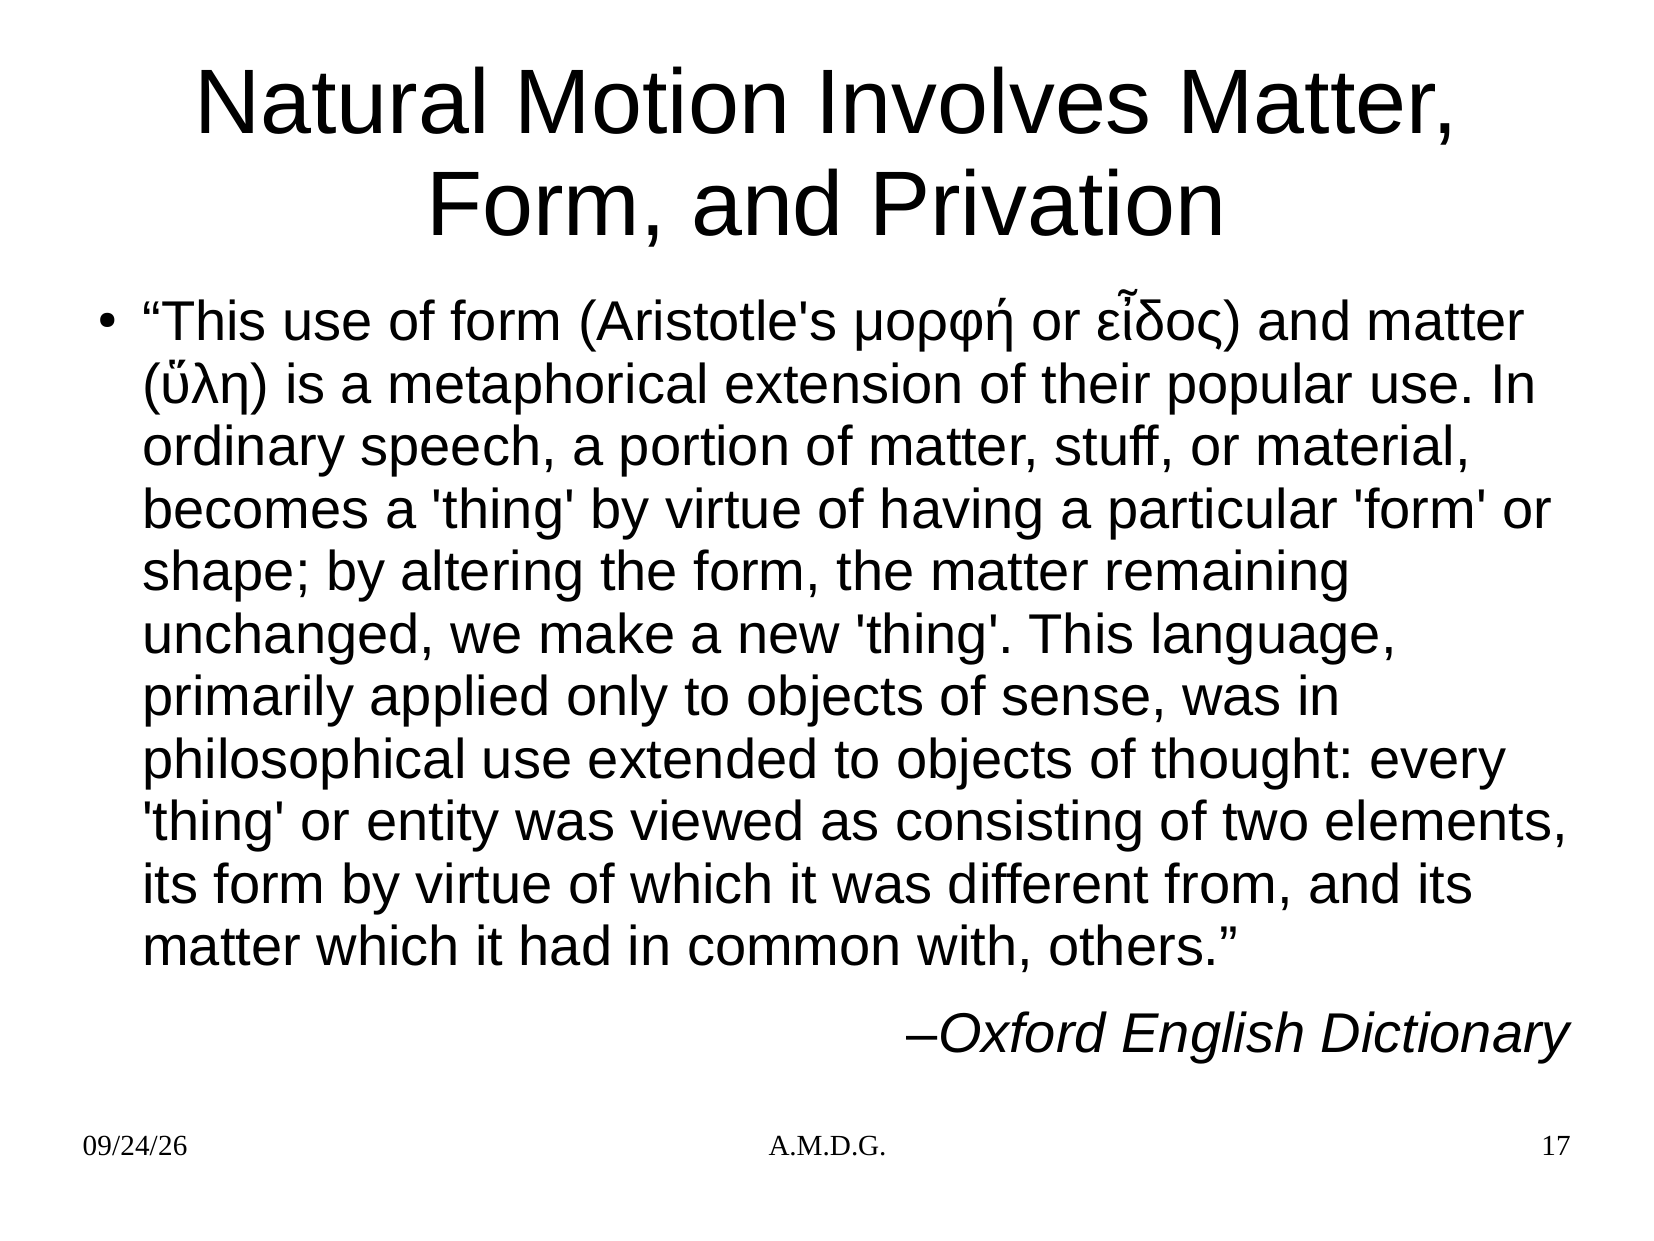

# Natural Motion Involves Matter, Form, and Privation
“This use of form (Aristotle's μορφή or εἶδος) and matter (ὕλη) is a metaphorical extension of their popular use. In ordinary speech, a portion of matter, stuff, or material, becomes a 'thing' by virtue of having a particular 'form' or shape; by altering the form, the matter remaining unchanged, we make a new 'thing'. This language, primarily applied only to objects of sense, was in philosophical use extended to objects of thought: every 'thing' or entity was viewed as consisting of two elements, its form by virtue of which it was different from, and its matter which it had in common with, others.”
–Oxford English Dictionary
A.M.D.G.
17